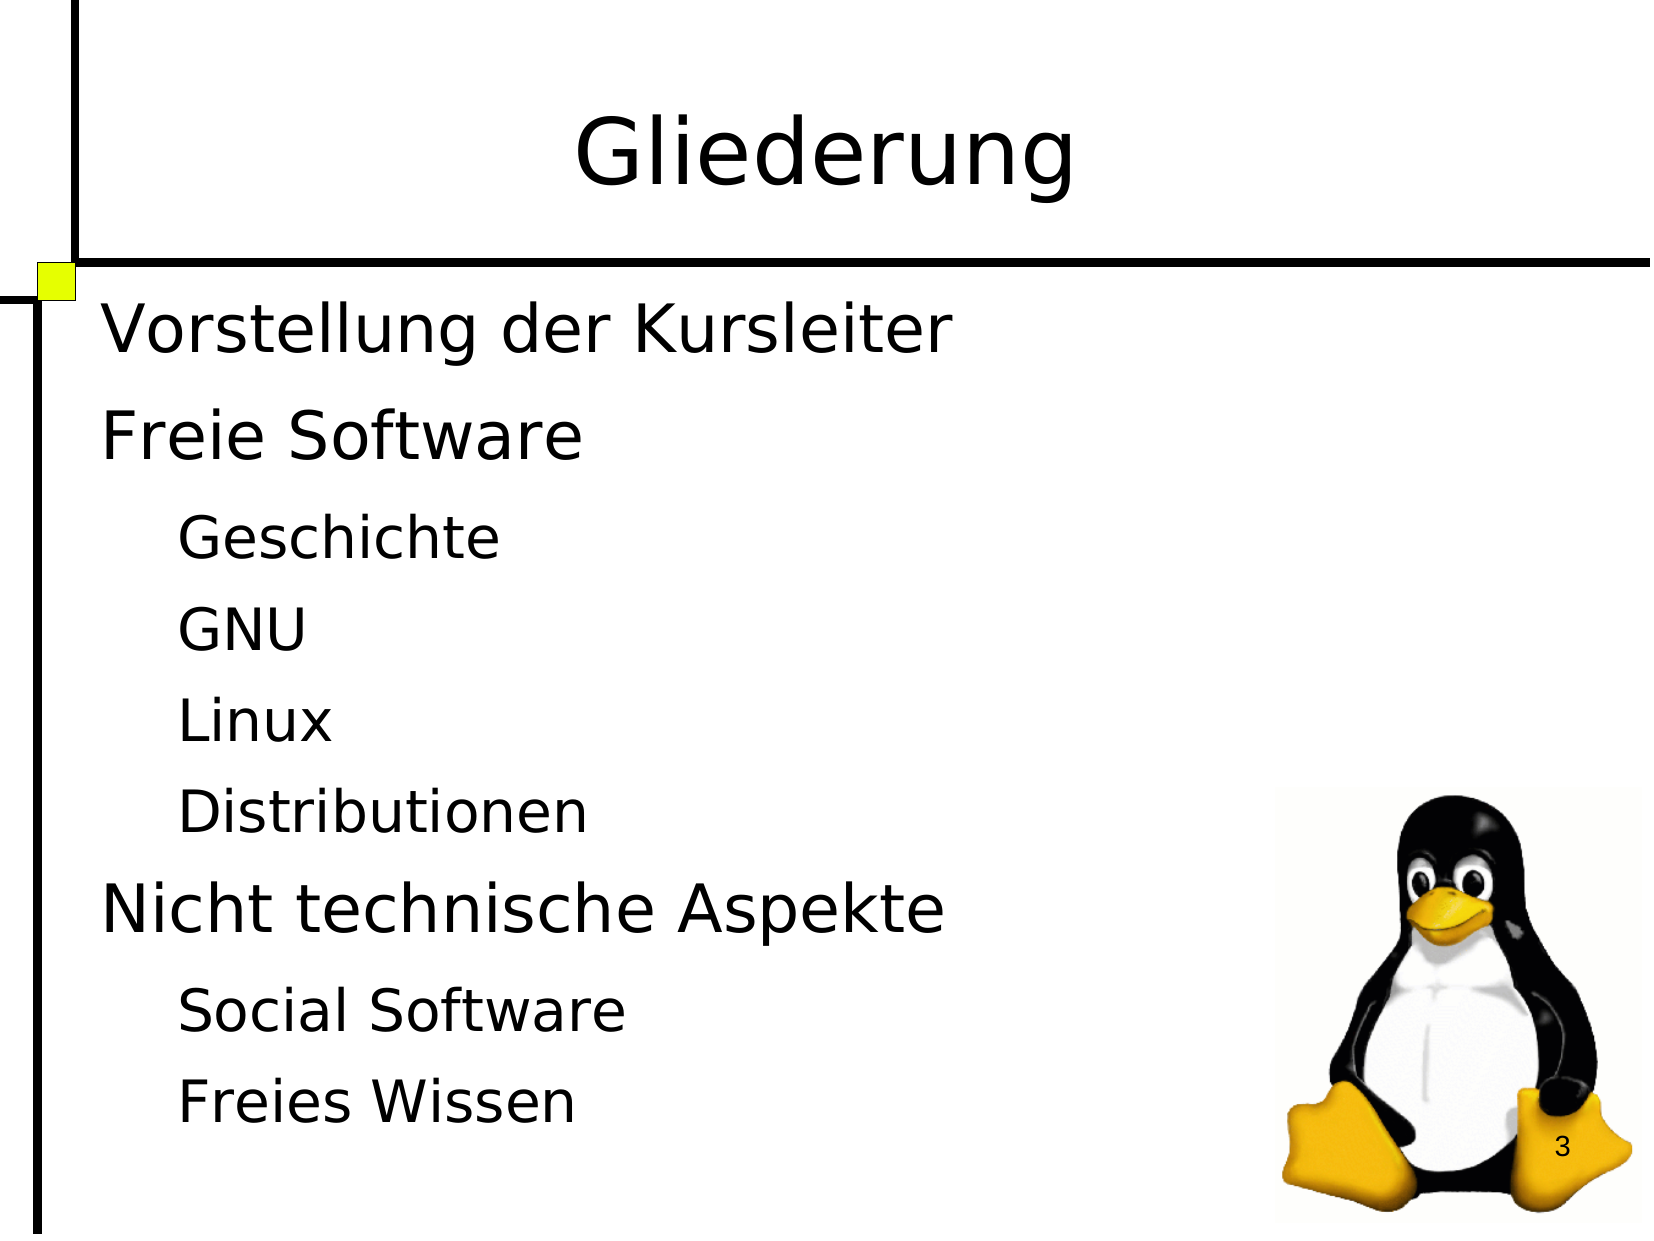

# Gliederung
Vorstellung der Kursleiter
Freie Software
Geschichte
GNU
Linux
Distributionen
Nicht technische Aspekte
Social Software
Freies Wissen
3